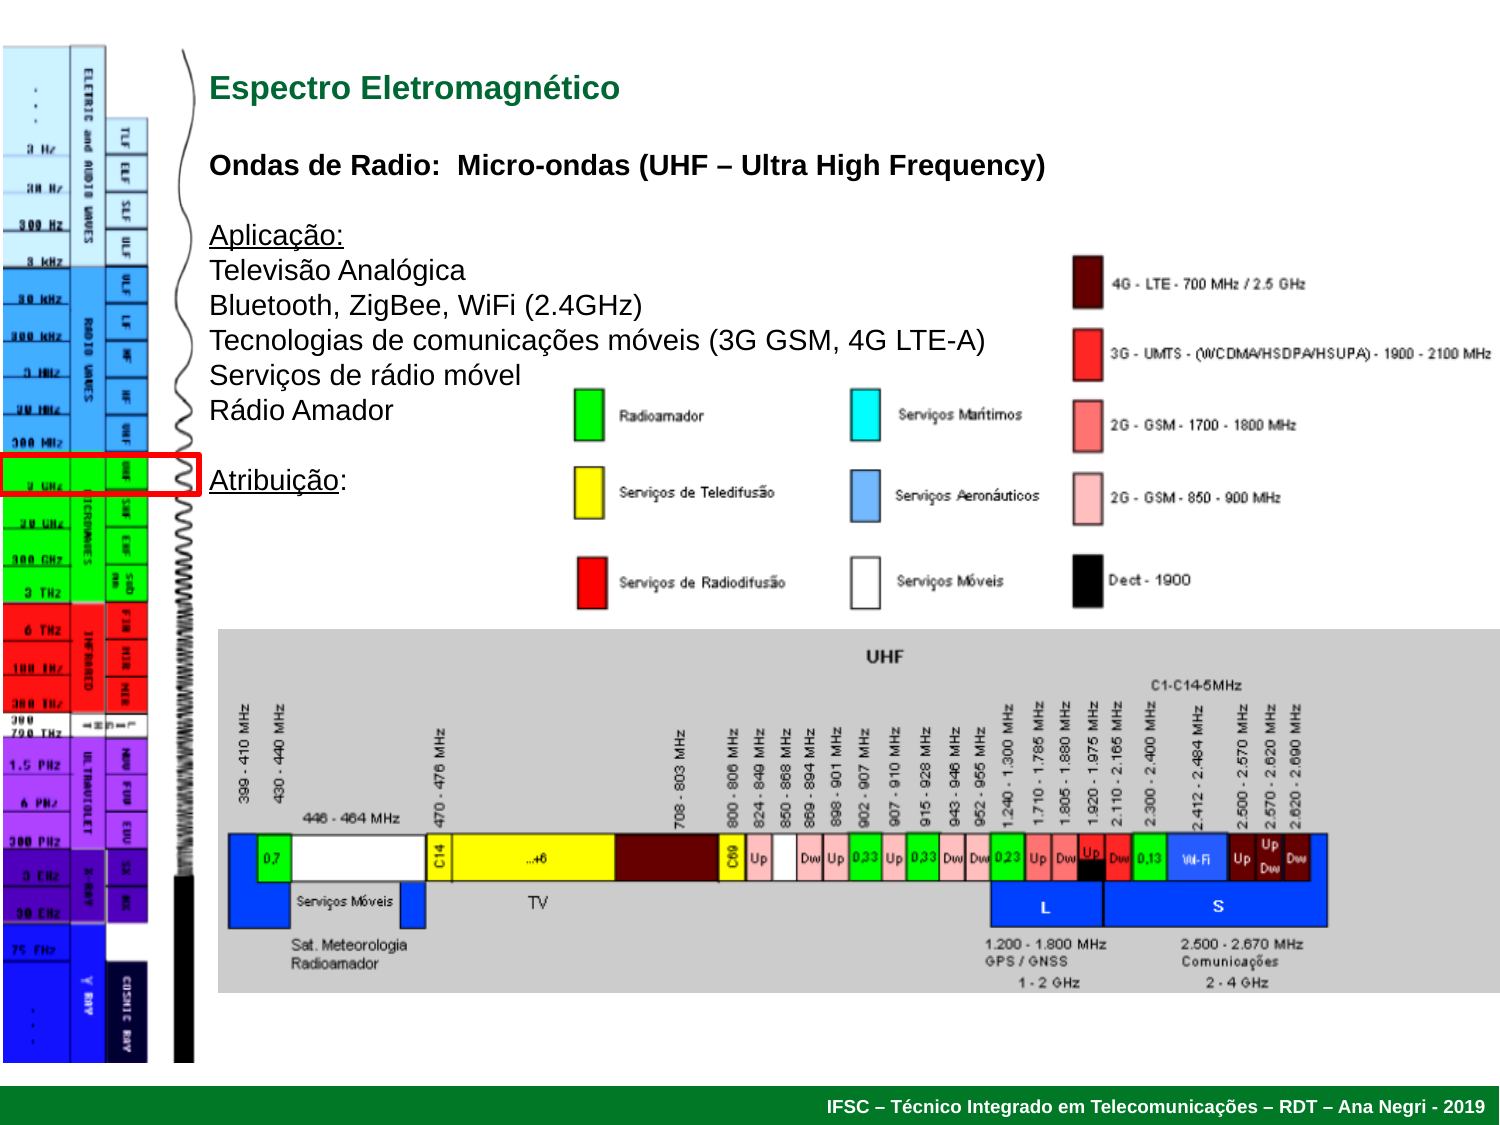

Espectro Eletromagnético
Ondas de Radio: Micro-ondas (UHF – Ultra High Frequency)
Aplicação:
Televisão Analógica
Bluetooth, ZigBee, WiFi (2.4GHz)
Tecnologias de comunicações móveis (3G GSM, 4G LTE-A)
Serviços de rádio móvel
Rádio Amador
Atribuição:
ção
IFSC – Técnico Integrado em Telecomunicações – RDT – Ana Negri - 2019